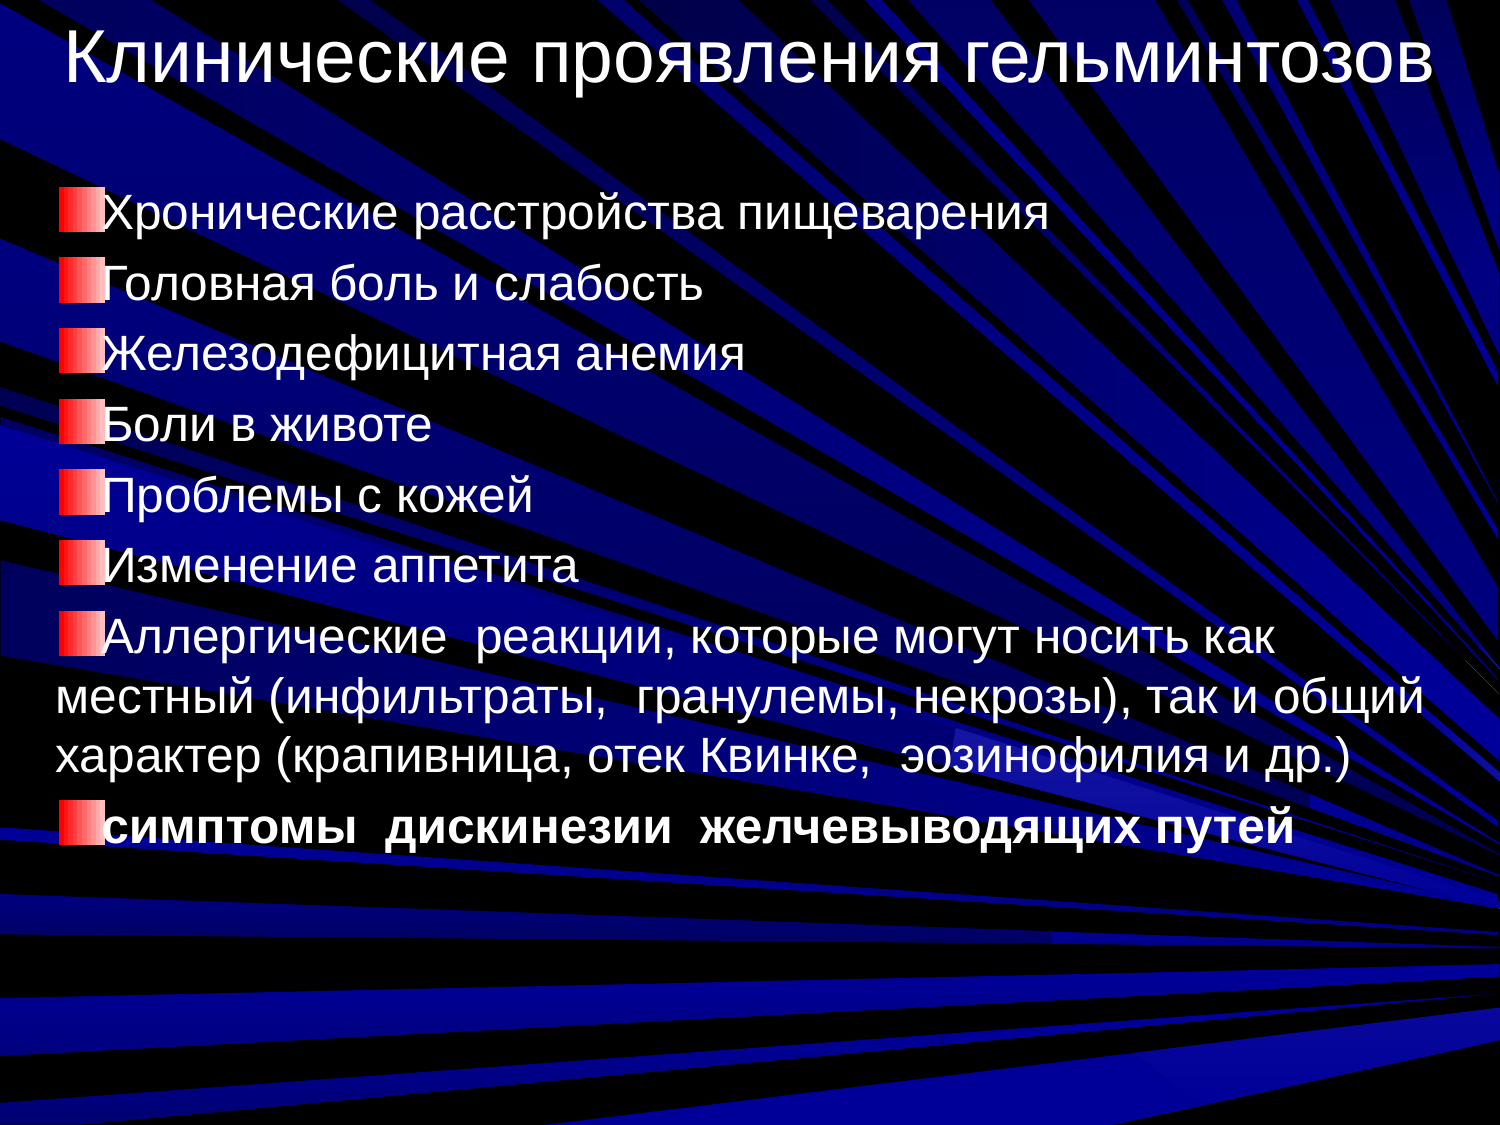

# Клинические проявления гельминтозов
Хронические расстройства пищеварения
Головная боль и слабость
Железодефицитная анемия
Боли в животе
Проблемы с кожей
Изменение аппетита
Аллергические реакции, которые могут носить как местный (инфильтраты, гранулемы, некрозы), так и общий характер (крапивница, отек Квинке, эозинофилия и др.)
симптомы дискинезии желчевыводящих путей